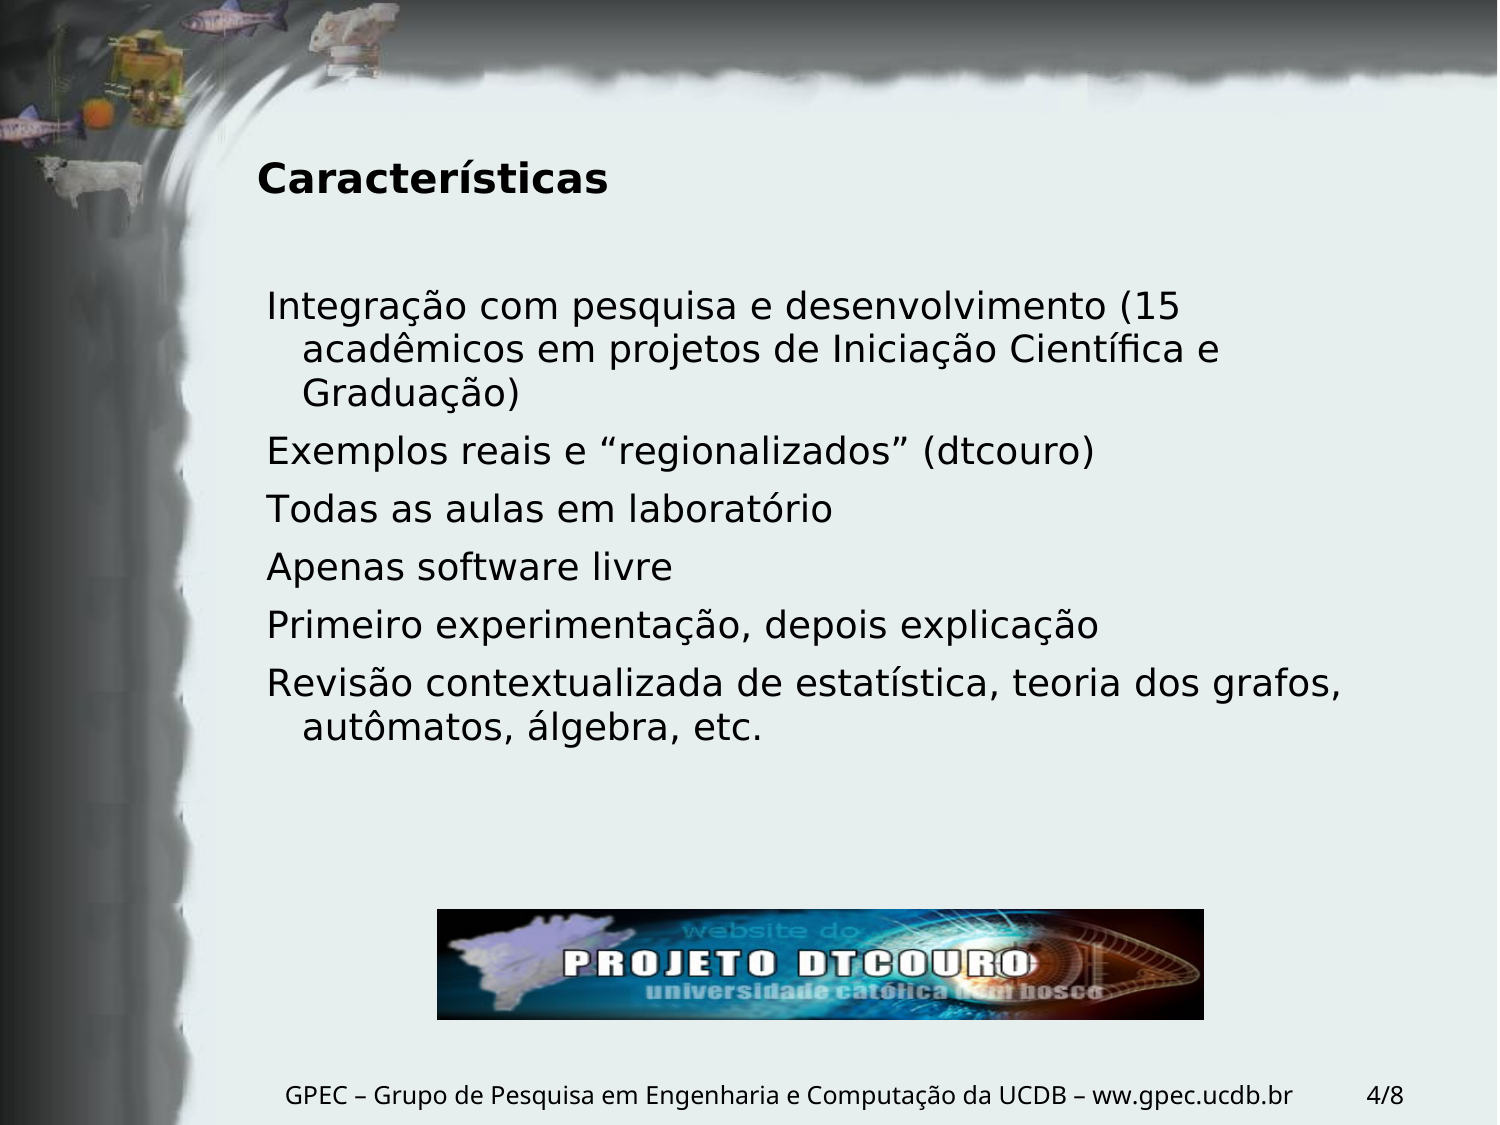

# Características
Integração com pesquisa e desenvolvimento (15 acadêmicos em projetos de Iniciação Científica e Graduação)
Exemplos reais e “regionalizados” (dtcouro)
Todas as aulas em laboratório
Apenas software livre
Primeiro experimentação, depois explicação
Revisão contextualizada de estatística, teoria dos grafos, autômatos, álgebra, etc.